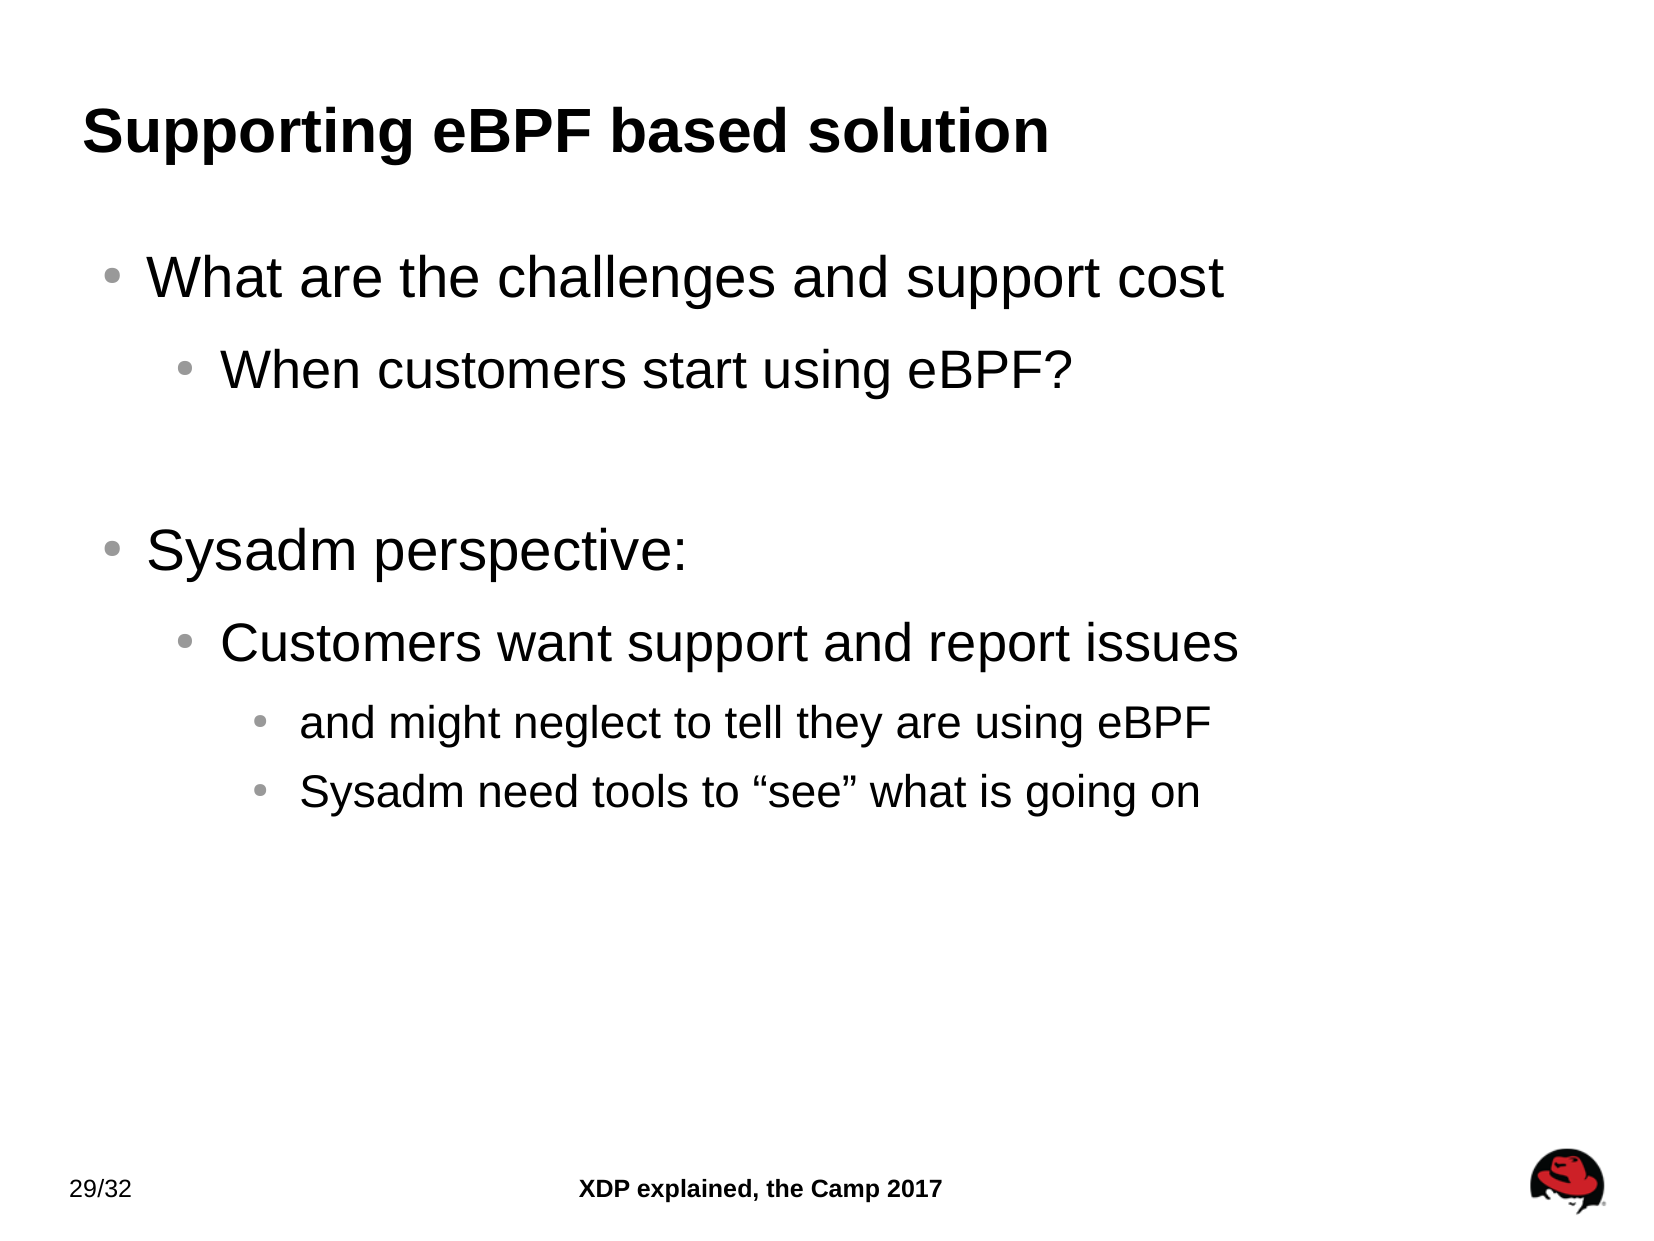

# Supporting eBPF based solution
What are the challenges and support cost
When customers start using eBPF?
Sysadm perspective:
Customers want support and report issues
and might neglect to tell they are using eBPF
Sysadm need tools to “see” what is going on